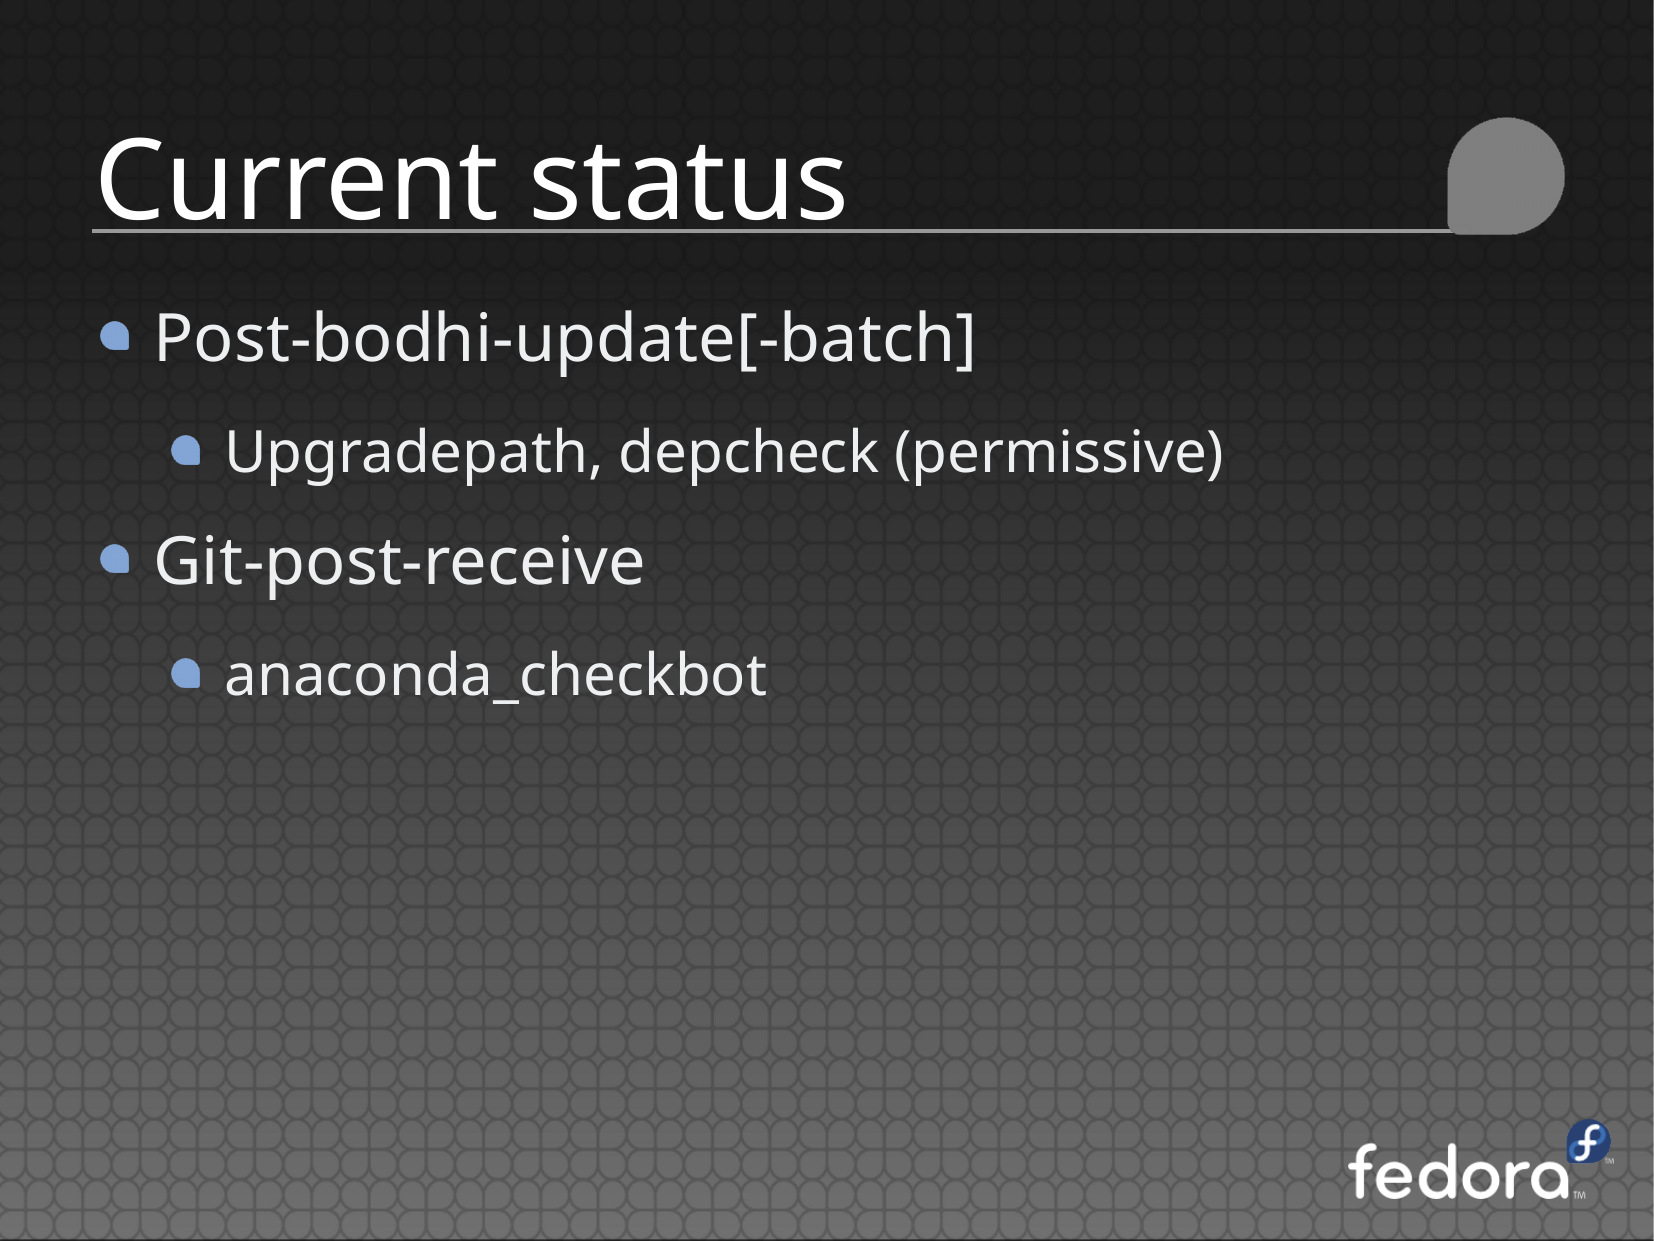

Current status
# Post-bodhi-update[-batch]
Upgradepath, depcheck (permissive)
Git-post-receive
anaconda_checkbot